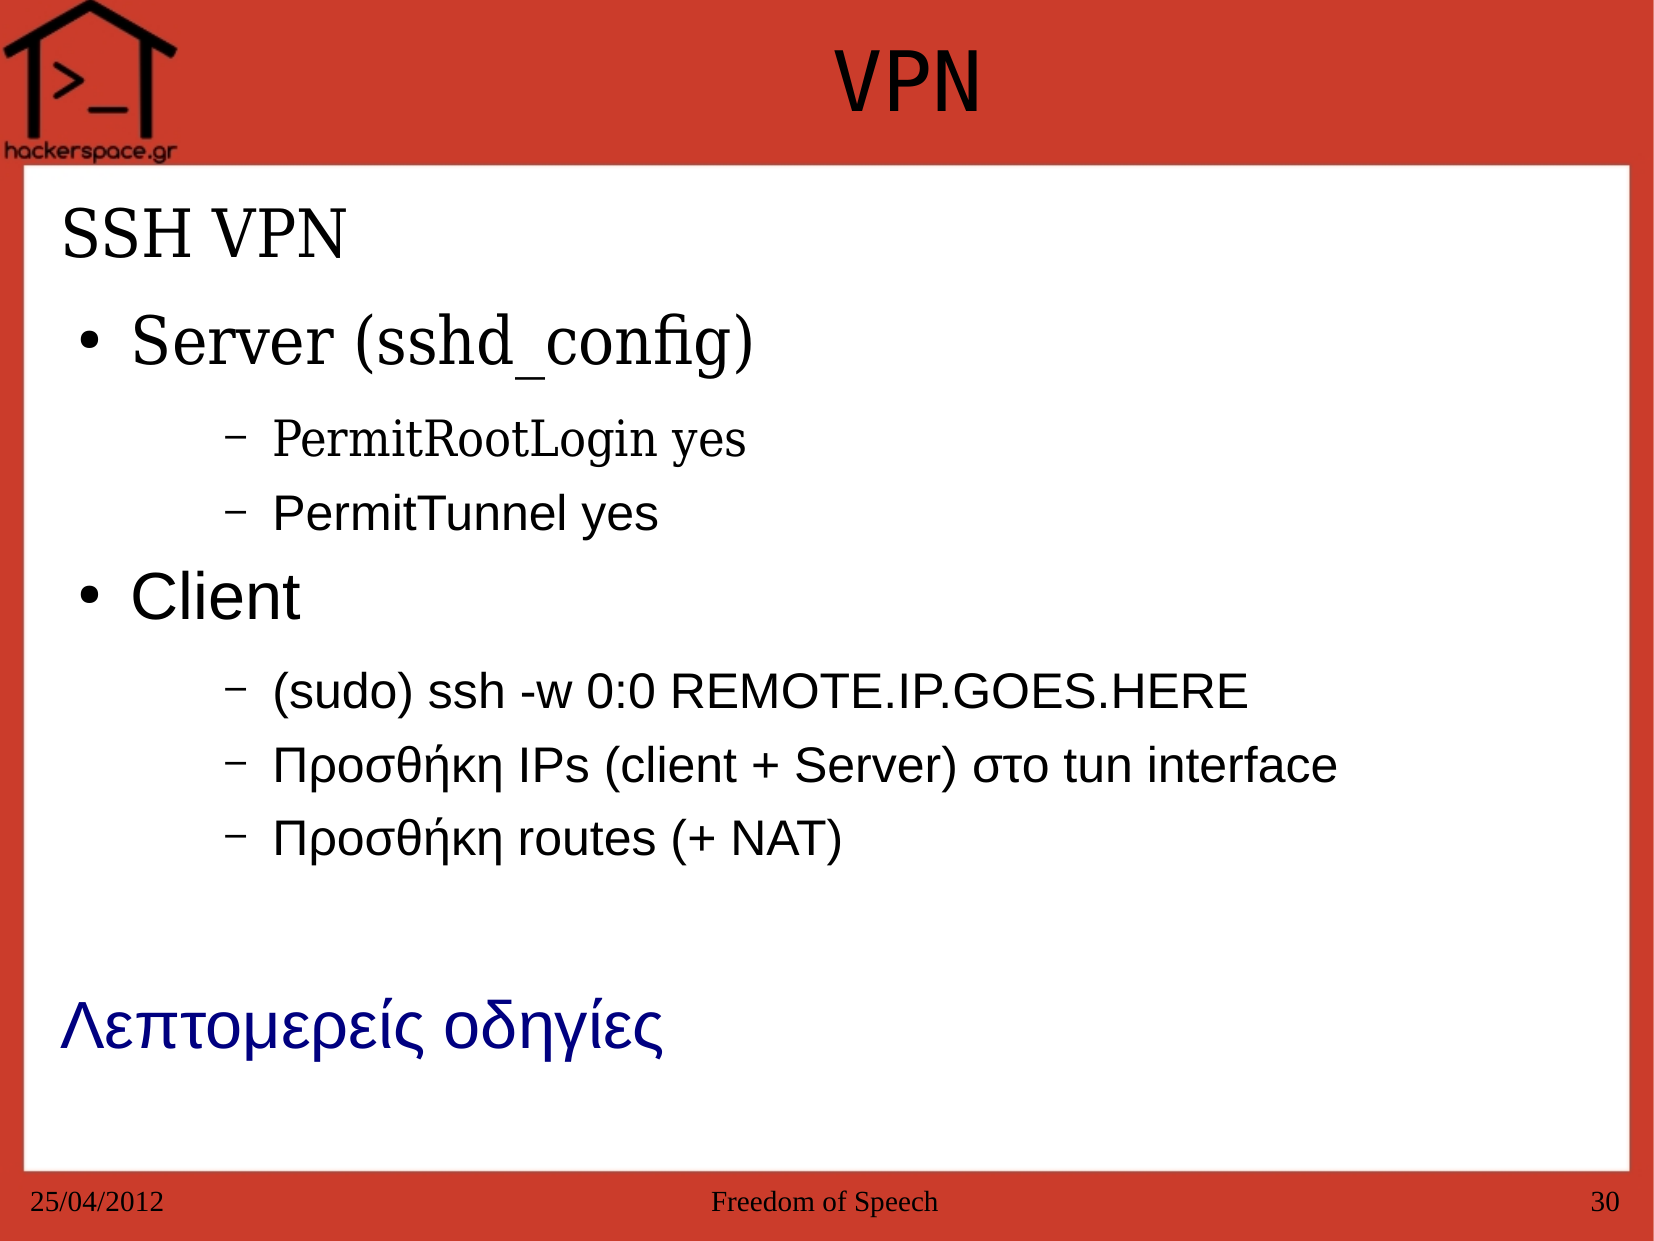

# VPN
SSH VPN
Server (sshd_config)
PermitRootLogin yes
PermitTunnel yes
Client
(sudo) ssh -w 0:0 REMOTE.IP.GOES.HERE
Προσθήκη IPs (client + Server) στο tun interface
Προσθήκη routes (+ ΝΑΤ)
Λεπτομερείς οδηγίες
25/04/2012
Freedom of Speech
30